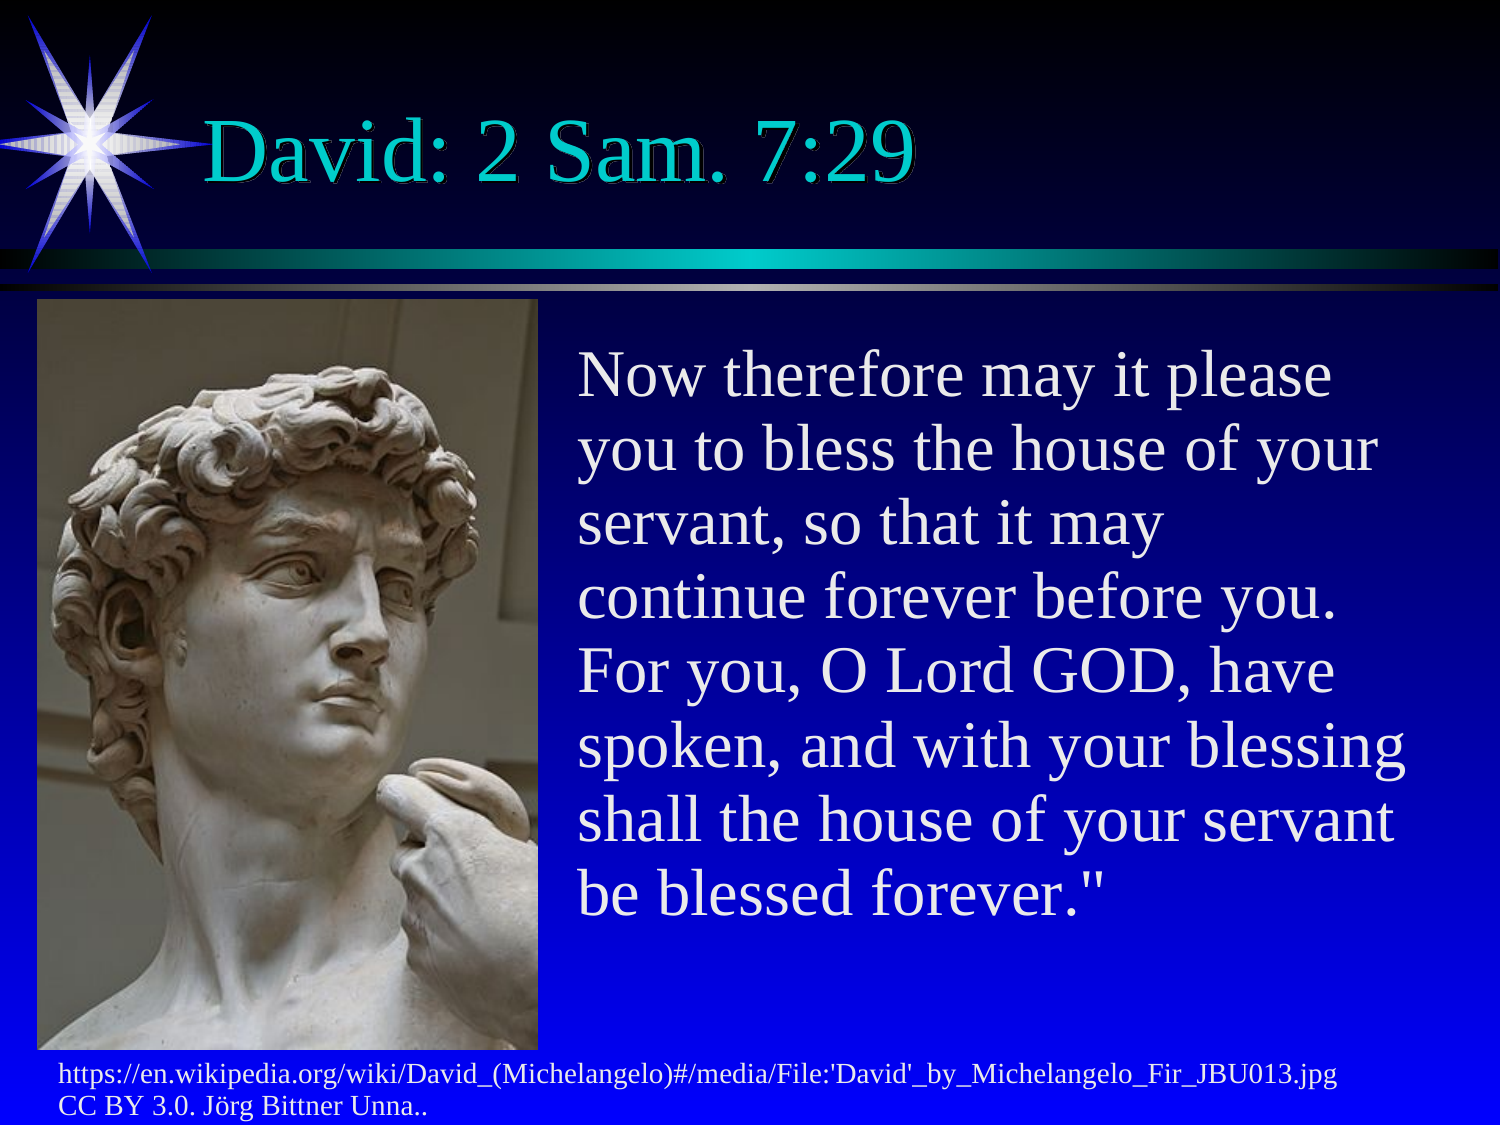

# David: 2 Sam. 7:29
Now therefore may it please you to bless the house of your servant, so that it may continue forever before you. For you, O Lord GOD, have spoken, and with your blessing shall the house of your servant be blessed forever."
https://en.wikipedia.org/wiki/David_(Michelangelo)#/media/File:'David'_by_Michelangelo_Fir_JBU013.jpg
CC BY 3.0. Jörg Bittner Unna..